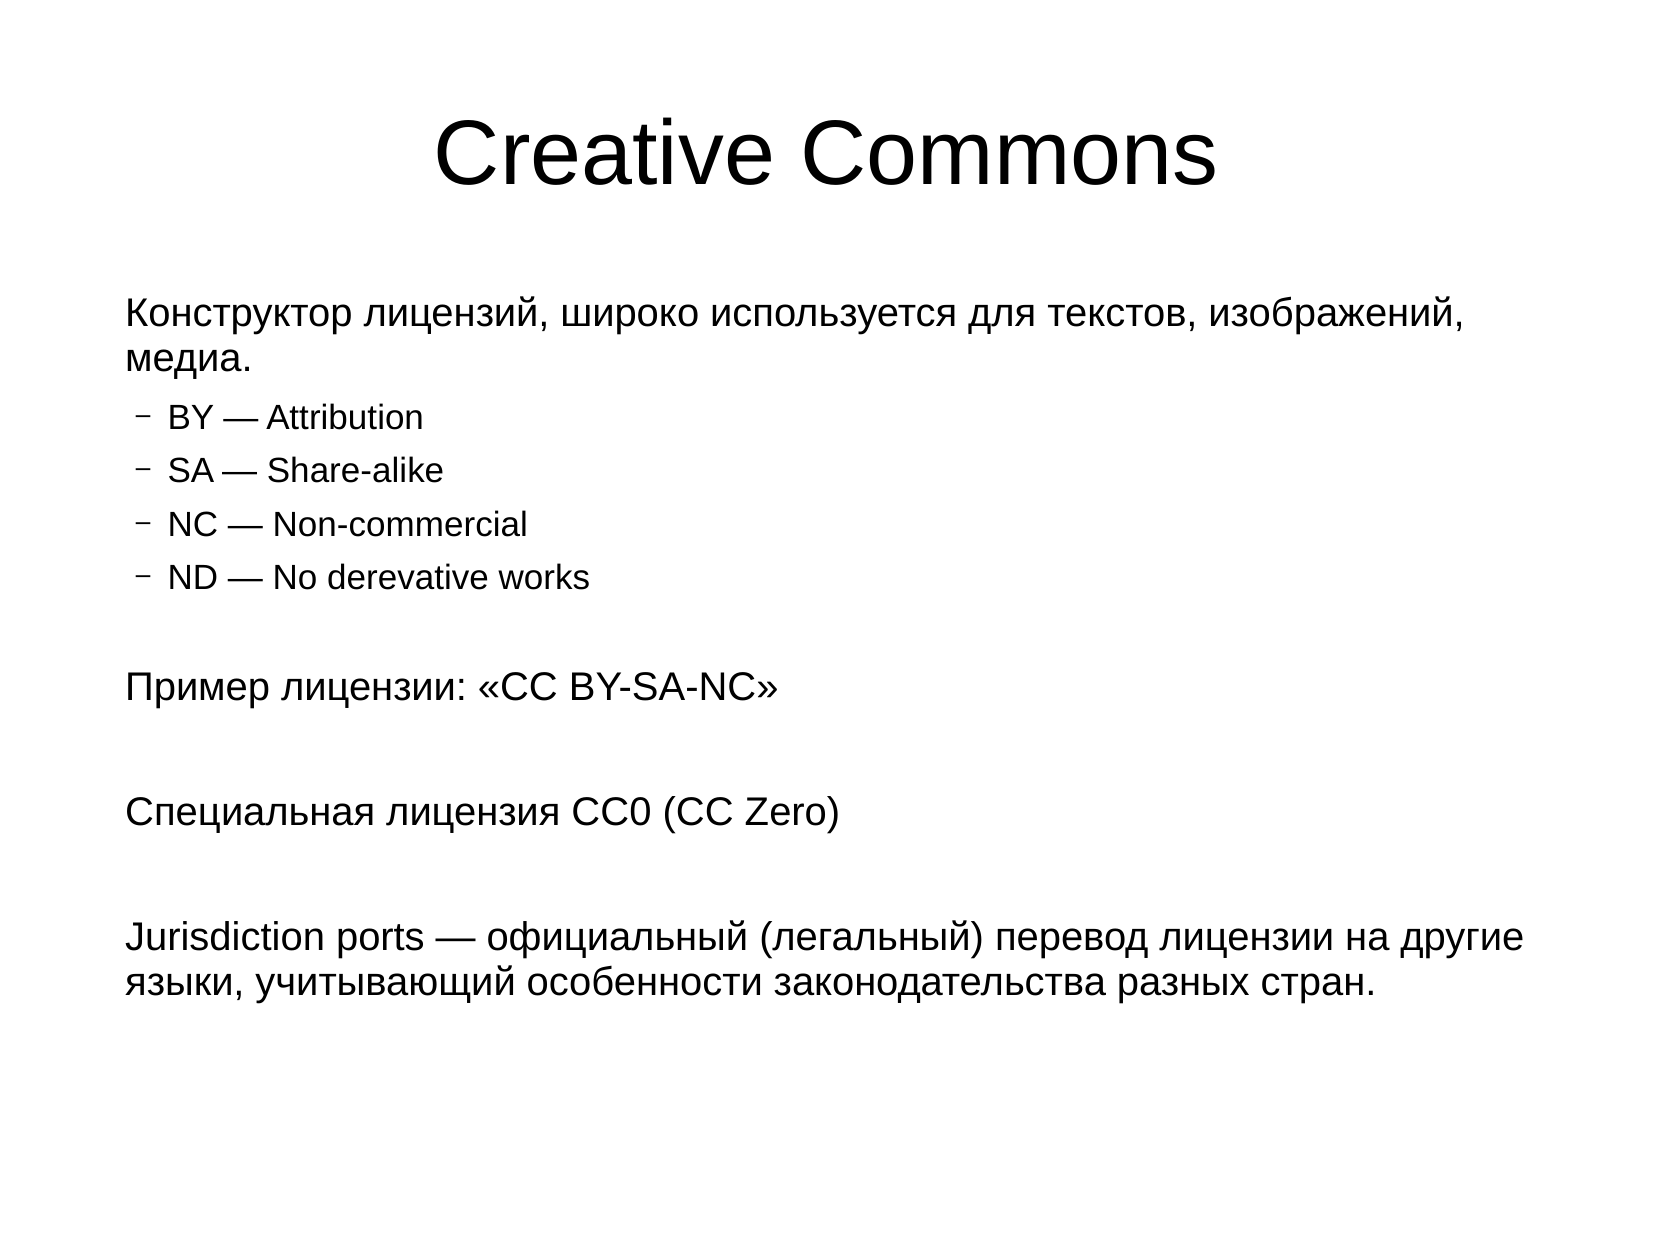

# Creative Commons
Конструктор лицензий, широко используется для текстов, изображений, медиа.
BY — Attribution
SA — Share-alike
NC — Non-commercial
ND — No derevative works
Пример лицензии: «CC BY-SA-NC»
Специальная лицензия CC0 (CC Zero)
Jurisdiction ports — официальный (легальный) перевод лицензии на другие языки, учитывающий особенности законодательства разных стран.